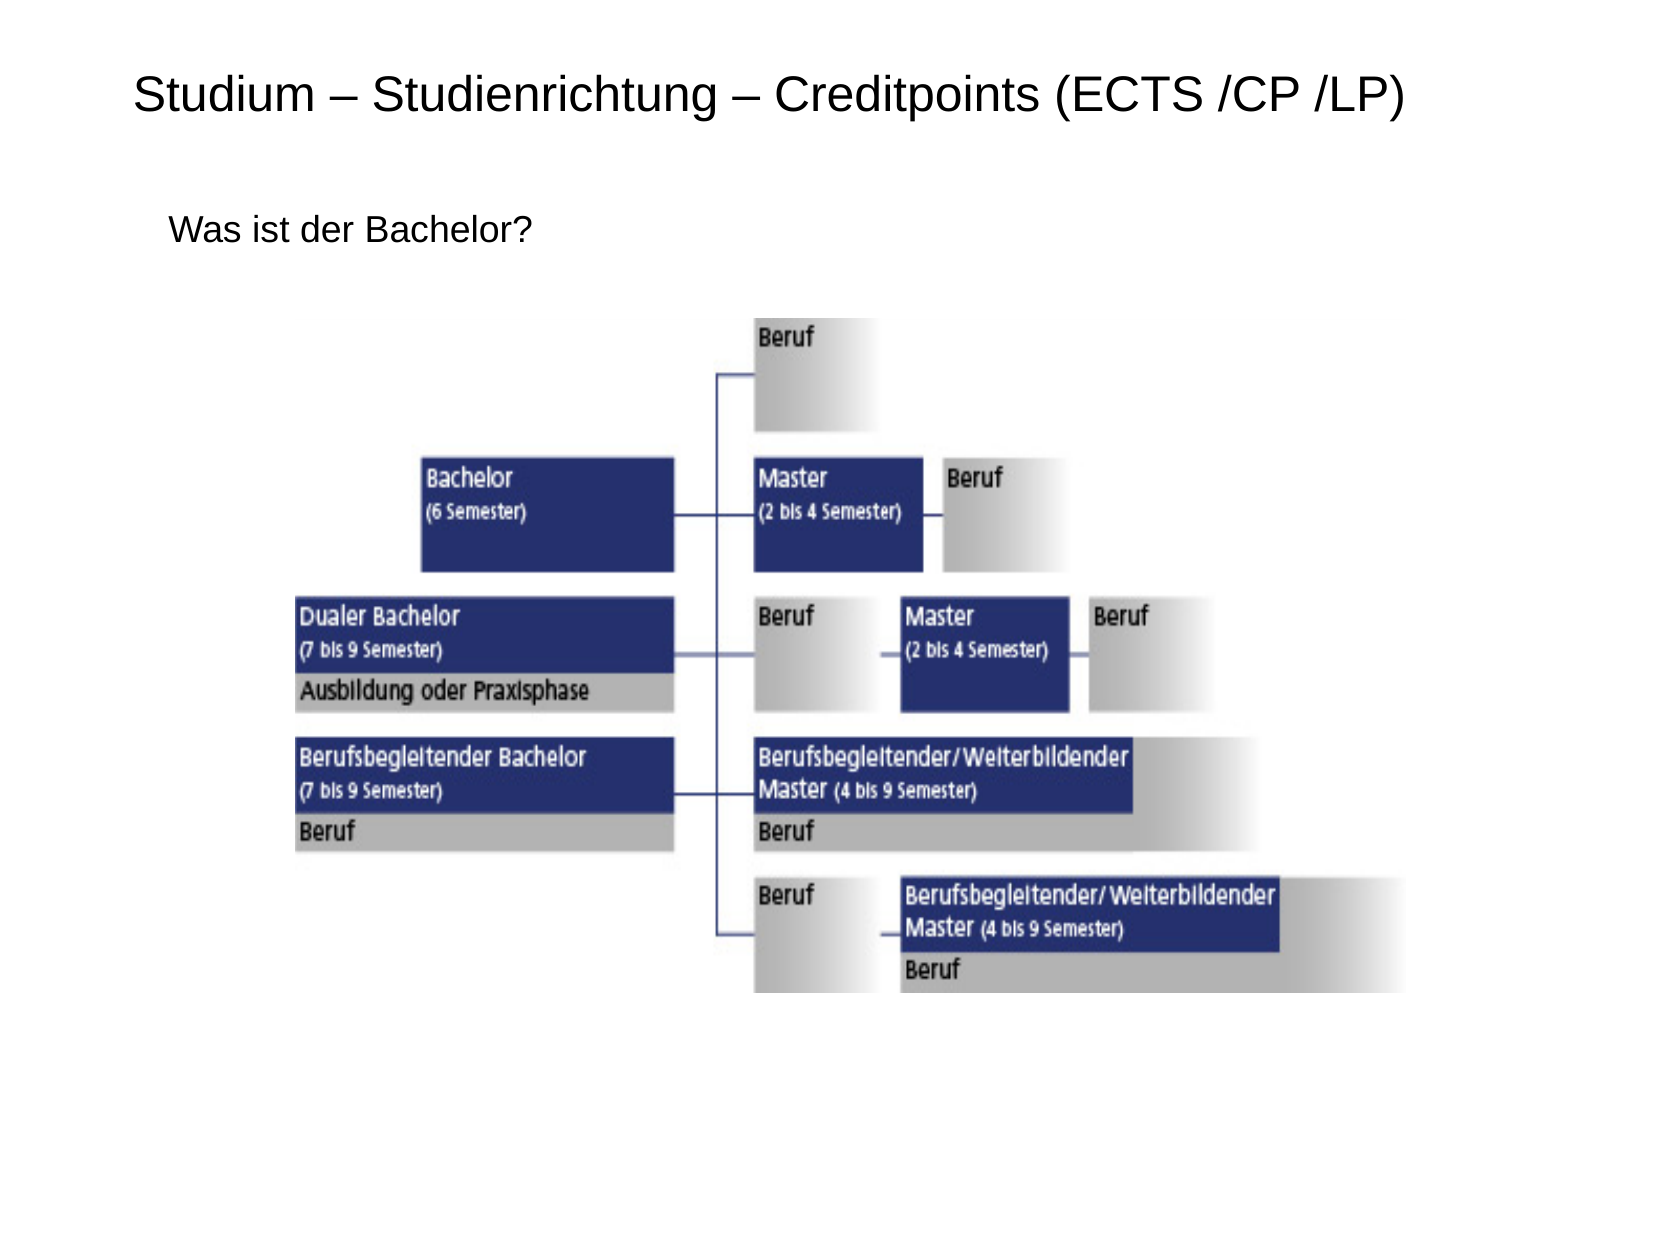

Studium – Studienrichtung – Creditpoints (ECTS /CP /LP)
Was ist der Bachelor?